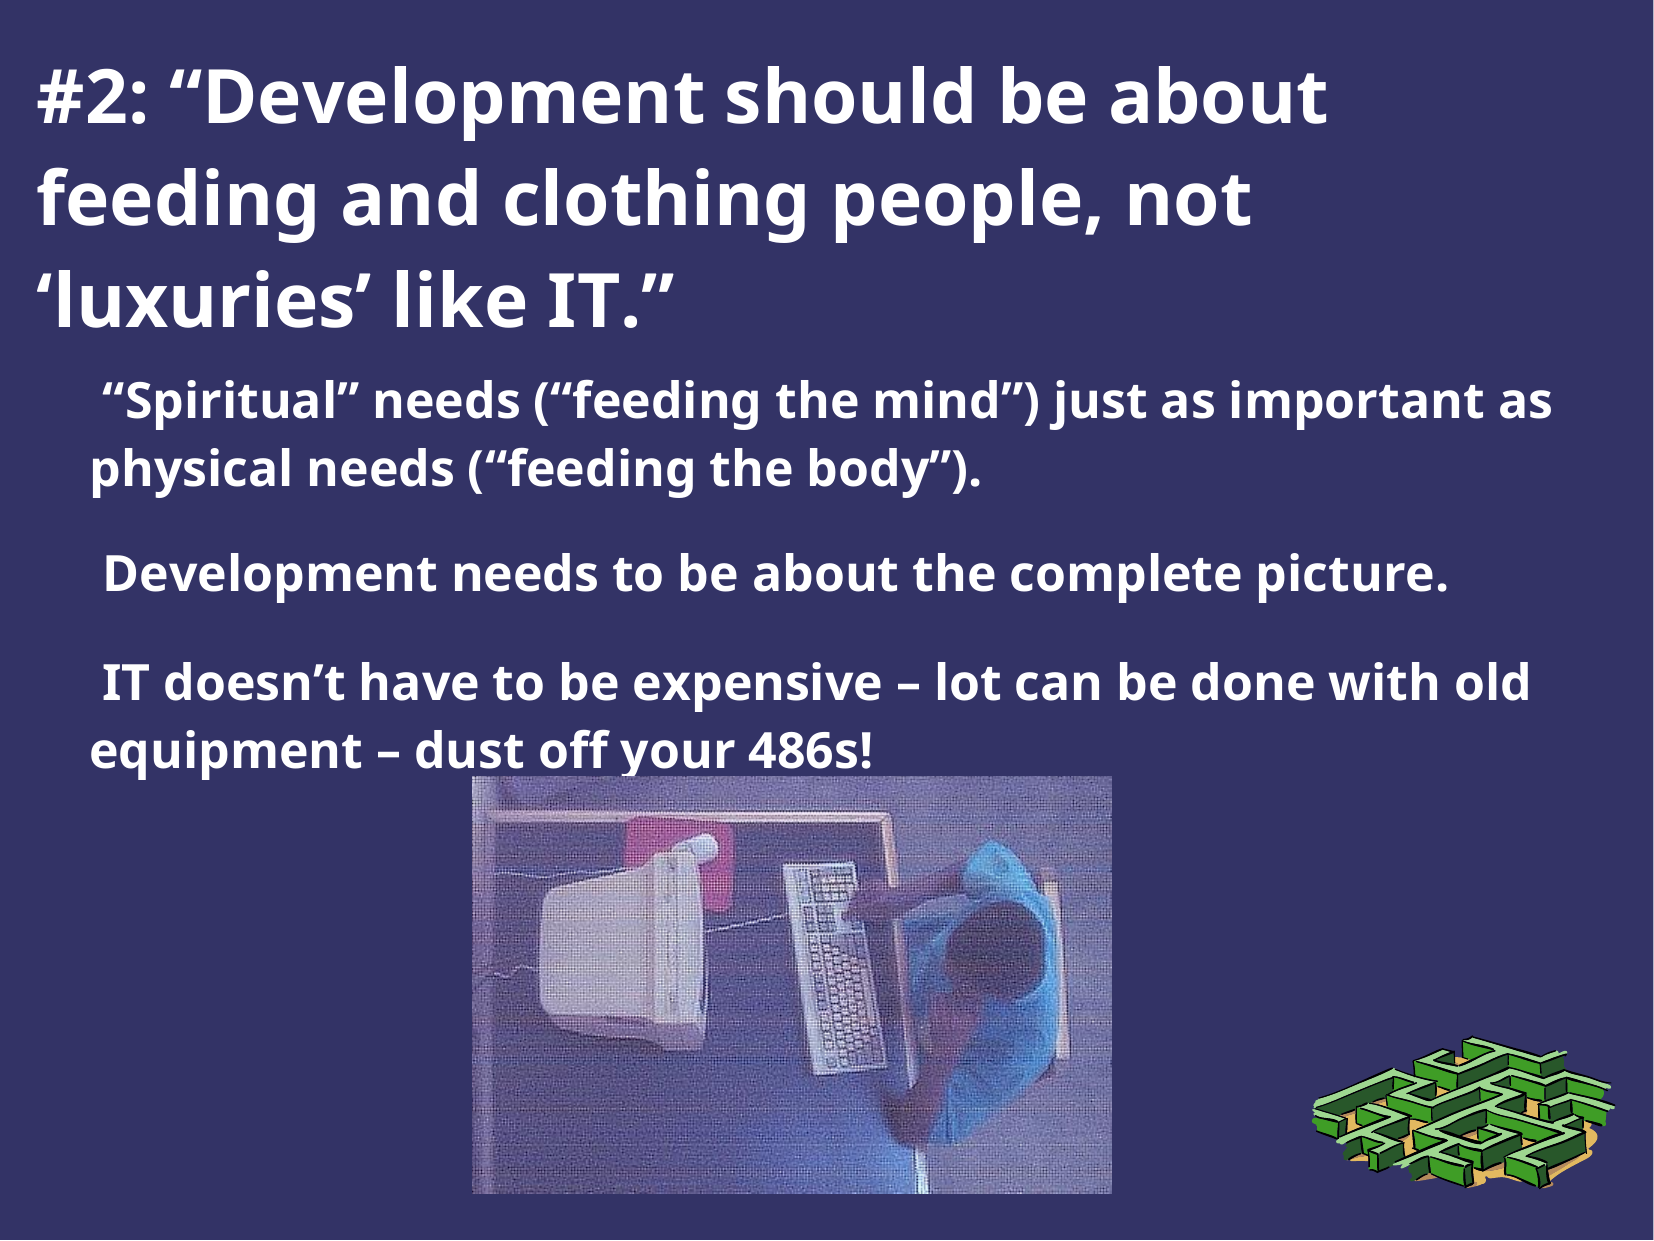

#2: “Development should be about feeding and clothing people, not ‘luxuries’ like IT.”
 “Spiritual” needs (“feeding the mind”) just as important as physical needs (“feeding the body”).
 Development needs to be about the complete picture.
 IT doesn’t have to be expensive – lot can be done with old equipment – dust off your 486s!